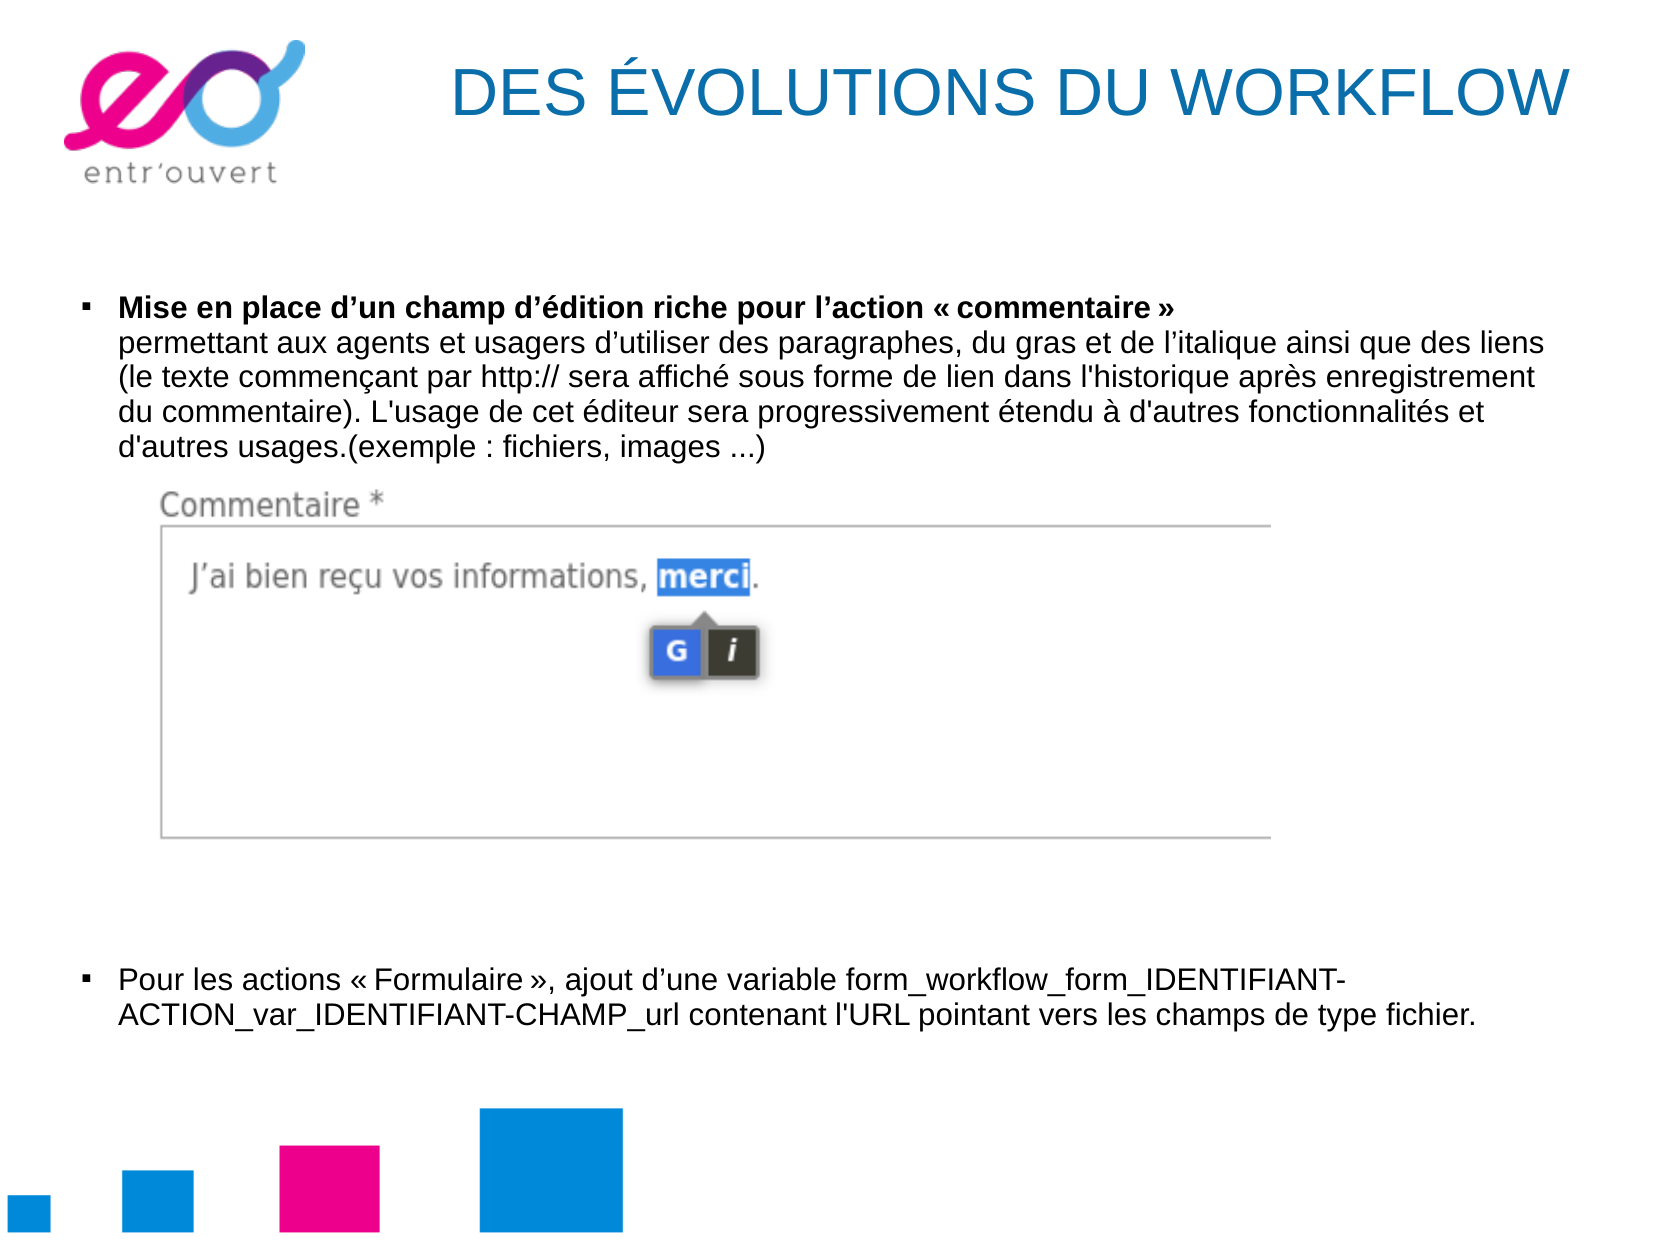

# Des ÉVOLUTIONS du Workflow
Mise en place d’un champ d’édition riche pour l’action « commentaire »
permettant aux agents et usagers d’utiliser des paragraphes, du gras et de l’italique ainsi que des liens (le texte commençant par http:// sera affiché sous forme de lien dans l'historique après enregistrement du commentaire). L'usage de cet éditeur sera progressivement étendu à d'autres fonctionnalités et d'autres usages.(exemple : fichiers, images ...)
Pour les actions « Formulaire », ajout d’une variable form_workflow_form_IDENTIFIANT-ACTION_var_IDENTIFIANT-CHAMP_url contenant l'URL pointant vers les champs de type fichier.